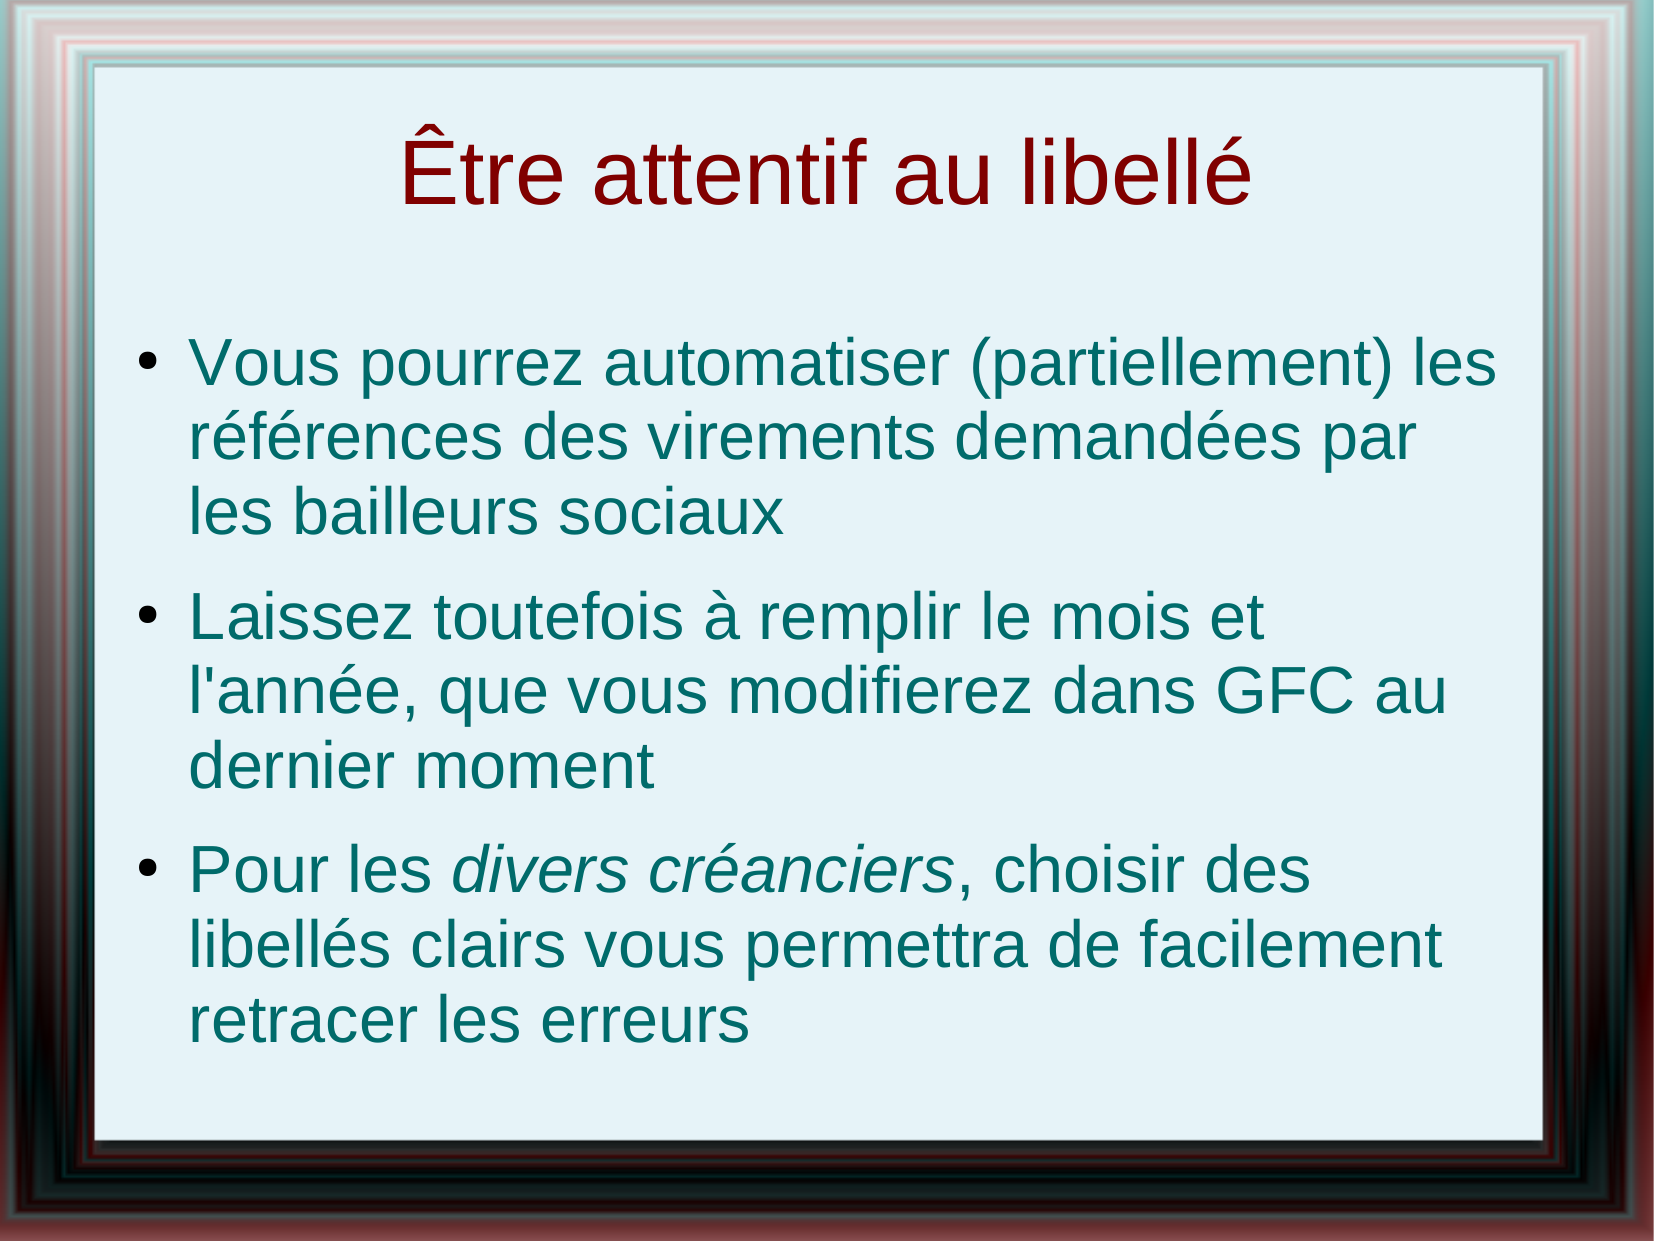

# Être attentif au libellé
Vous pourrez automatiser (partiellement) les références des virements demandées par les bailleurs sociaux
Laissez toutefois à remplir le mois et l'année, que vous modifierez dans GFC au dernier moment
Pour les divers créanciers, choisir des libellés clairs vous permettra de facilement retracer les erreurs